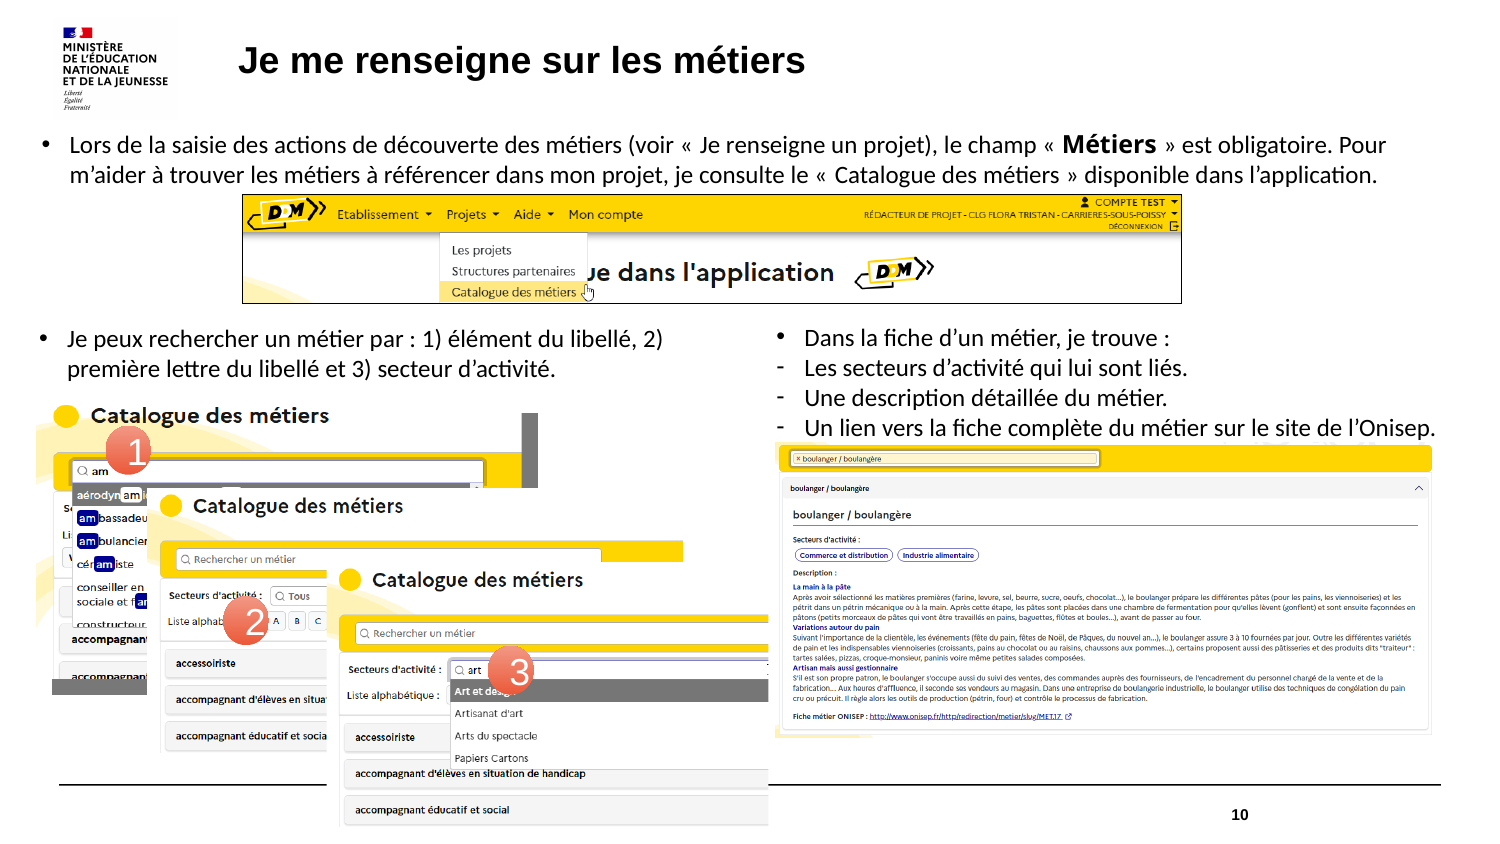

Je me renseigne sur les métiers
Lors de la saisie des actions de découverte des métiers (voir « Je renseigne un projet), le champ « Métiers » est obligatoire. Pour m’aider à trouver les métiers à référencer dans mon projet, je consulte le « Catalogue des métiers » disponible dans l’application.
Dans la fiche d’un métier, je trouve :
Les secteurs d’activité qui lui sont liés.
Une description détaillée du métier.
Un lien vers la fiche complète du métier sur le site de l’Onisep.
Je peux rechercher un métier par : 1) élément du libellé, 2) première lettre du libellé et 3) secteur d’activité.
1
2
3